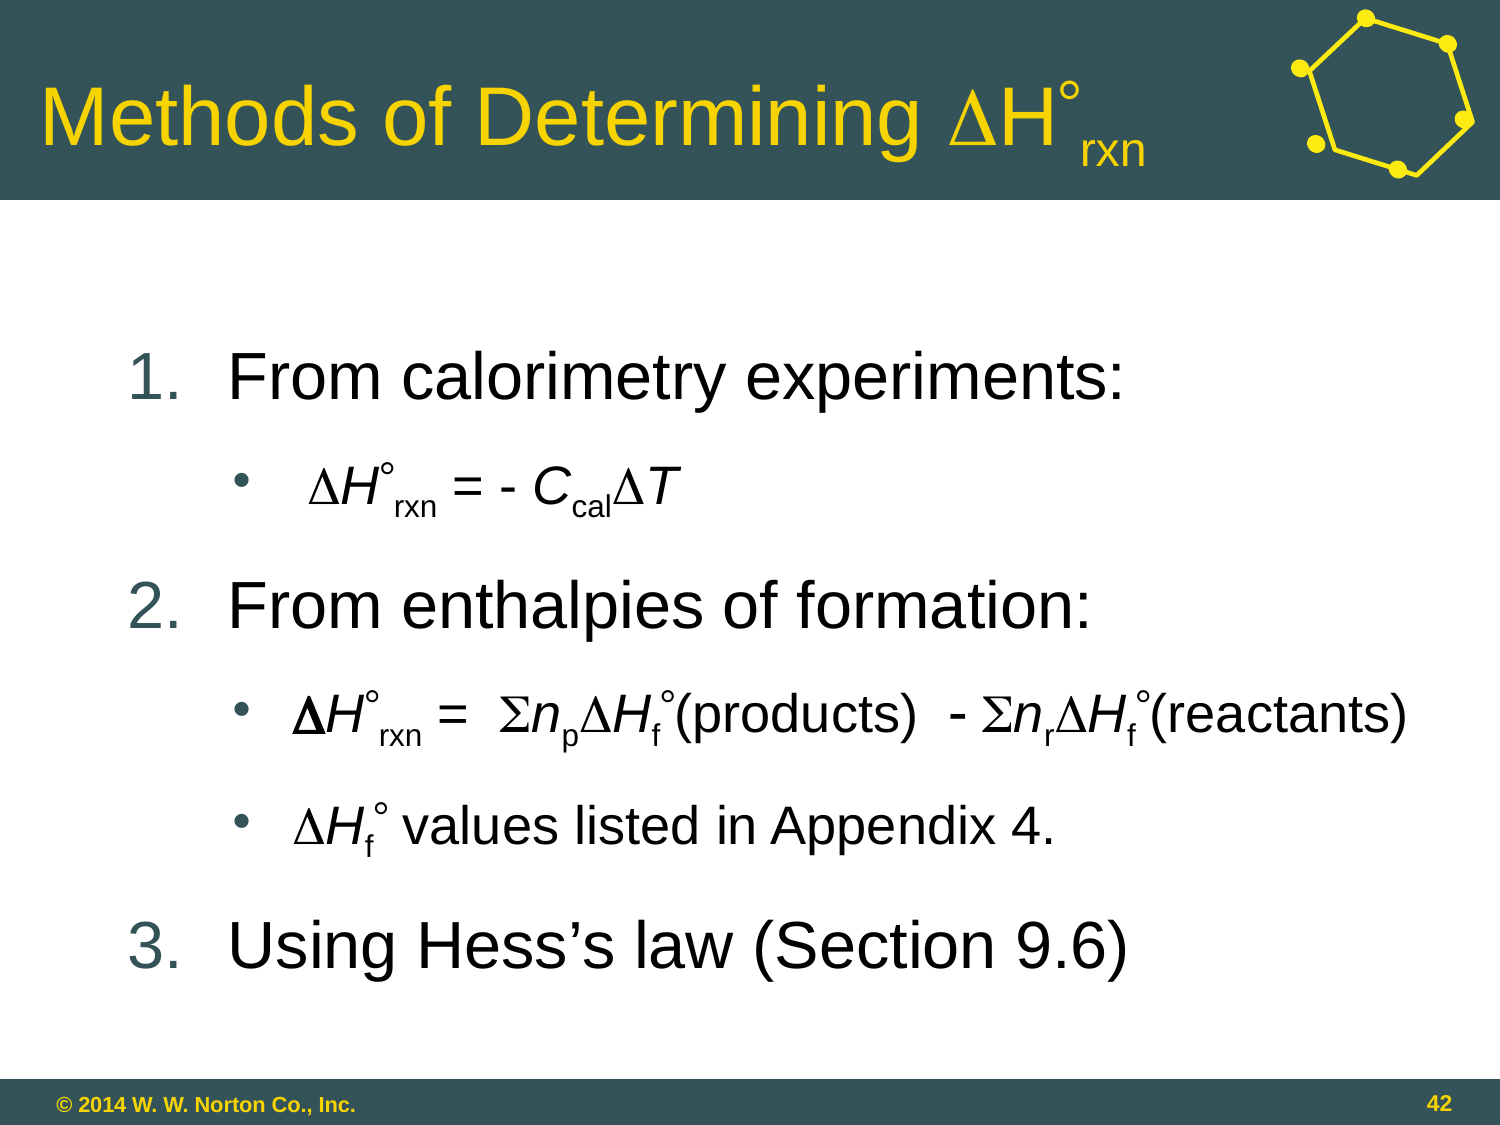

# Methods of Determining Hrxn
From calorimetry experiments:
 Hrxn = - CcalT
From enthalpies of formation:
Hrxn = npHf(products)  nrHf(reactants)
Hf values listed in Appendix 4.
Using Hess’s law (Section 9.6)